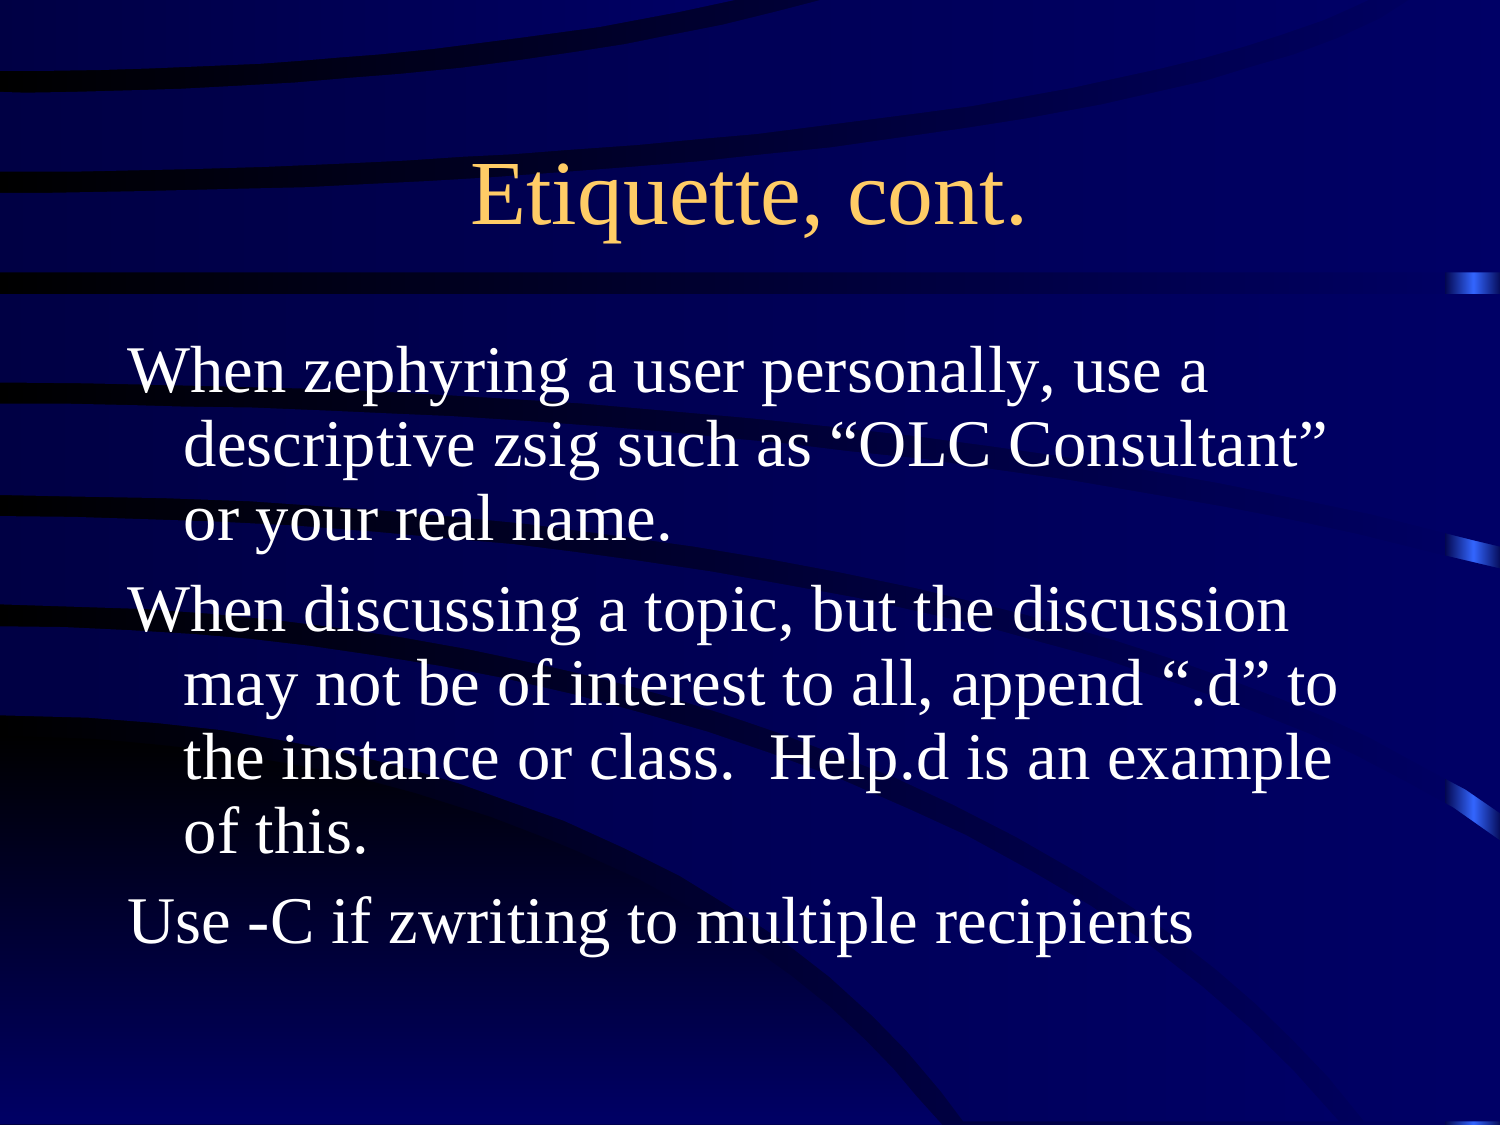

# Etiquette, cont.
When zephyring a user personally, use a descriptive zsig such as “OLC Consultant” or your real name.
When discussing a topic, but the discussion may not be of interest to all, append “.d” to the instance or class. Help.d is an example of this.
Use -C if zwriting to multiple recipients